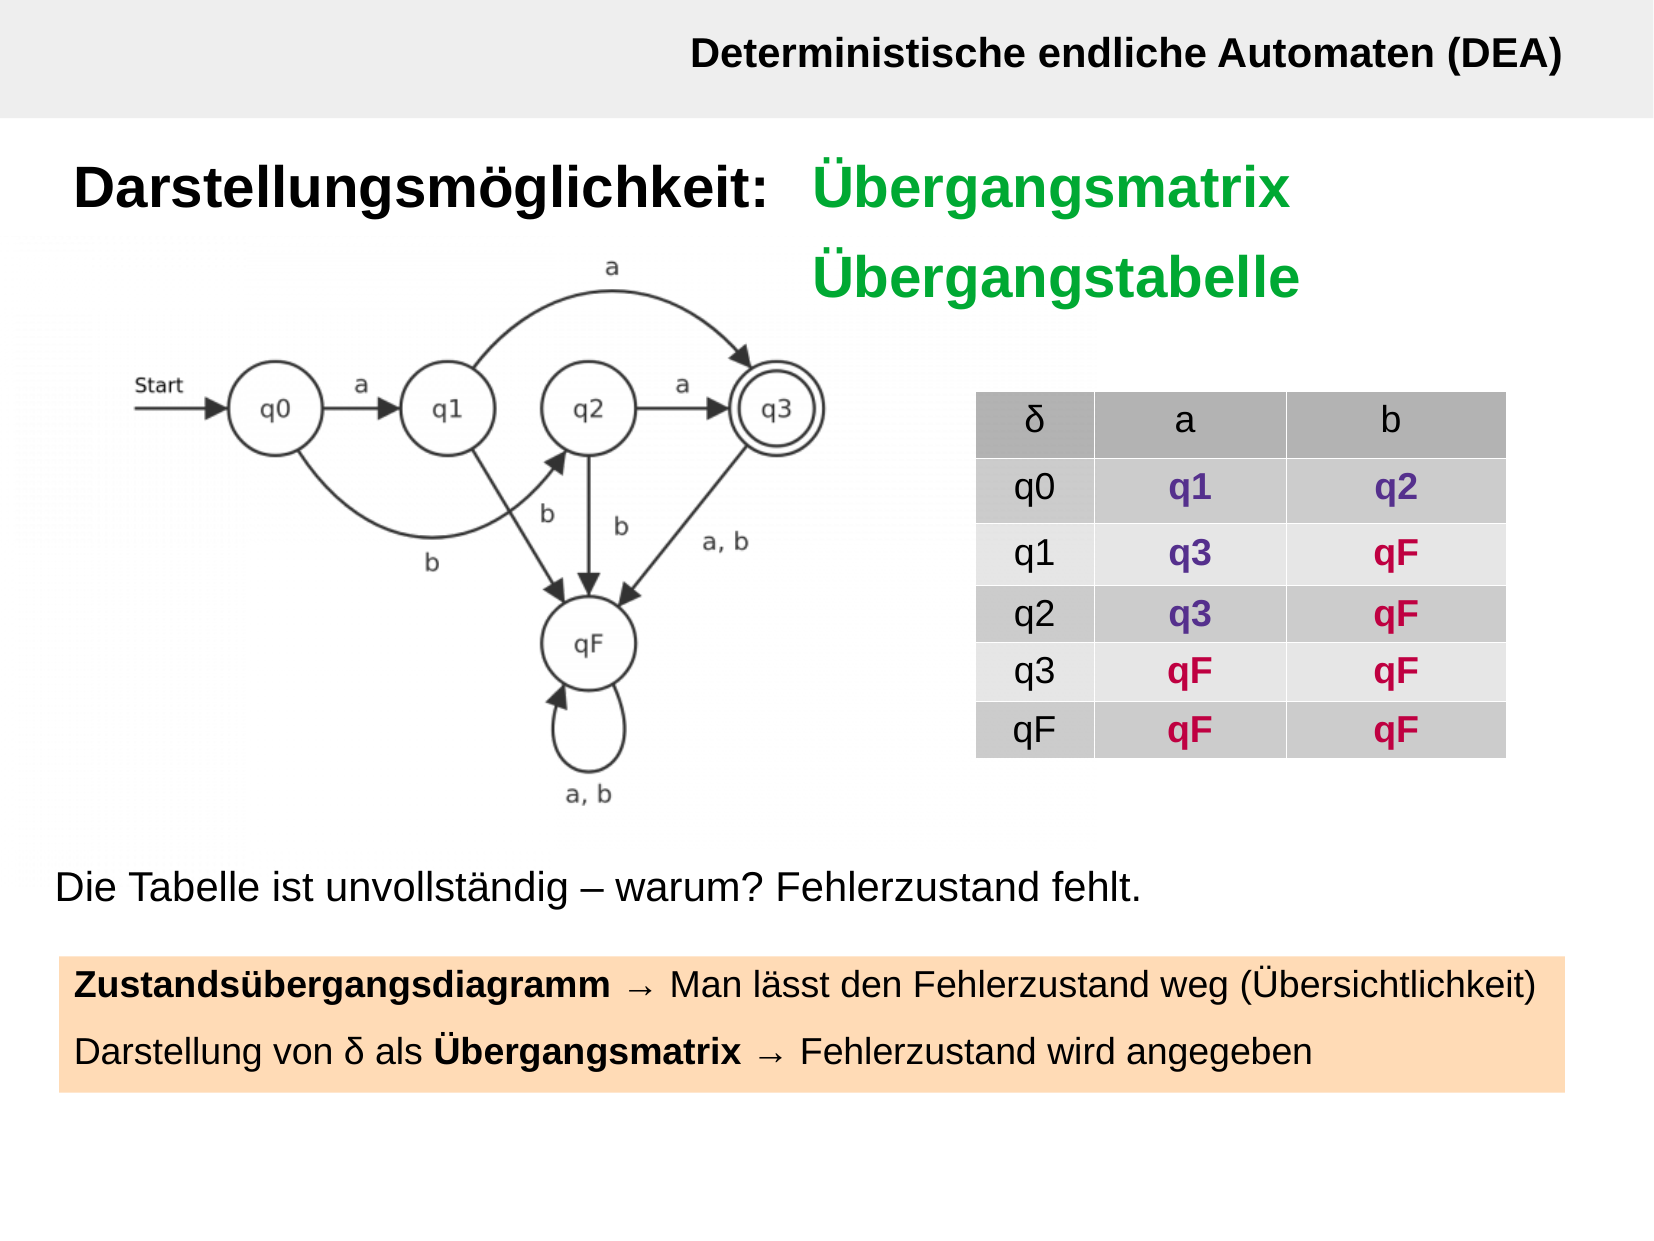

Deterministische endliche Automaten (DEA)
Darstellungsmöglichkeit: 	Übergangsmatrix
										Übergangstabelle
| δ | a | b |
| --- | --- | --- |
| q0 | q1 | q2 |
| q1 | q3 | qF |
| q2 | q3 | qF |
| q3 | qF | qF |
| qF | qF | qF |
Die Tabelle ist unvollständig – warum? Fehlerzustand fehlt.
Zustandsübergangsdiagramm → Man lässt den Fehlerzustand weg (Übersichtlichkeit)
Darstellung von δ als Übergangsmatrix → Fehlerzustand wird angegeben